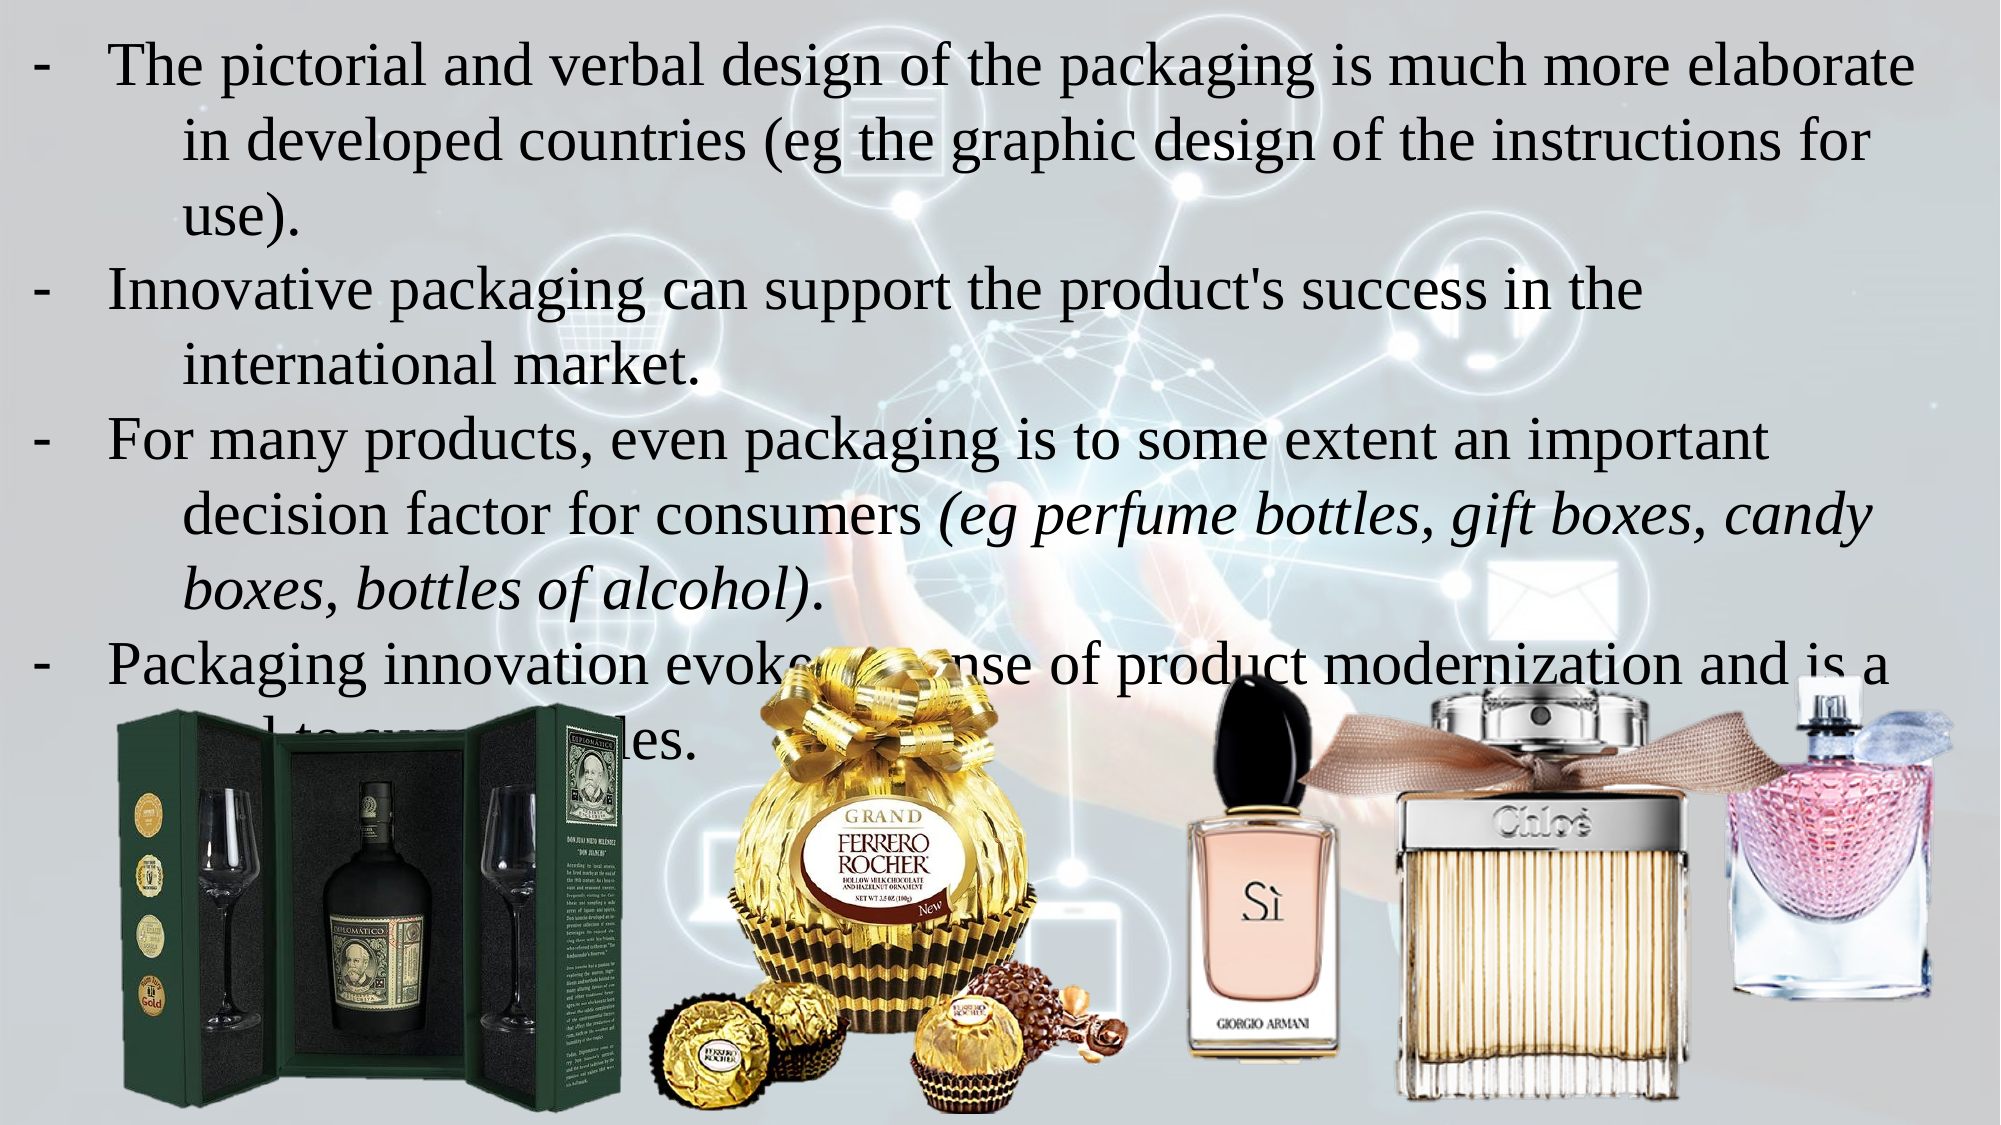

The pictorial and verbal design of the packaging is much more elaborate in developed countries (eg the graphic design of the instructions for use).
Innovative packaging can support the product's success in the international market.
For many products, even packaging is to some extent an important decision factor for consumers (eg perfume bottles, gift boxes, candy boxes, bottles of alcohol).
Packaging innovation evokes a sense of product modernization and is a tool to support sales.